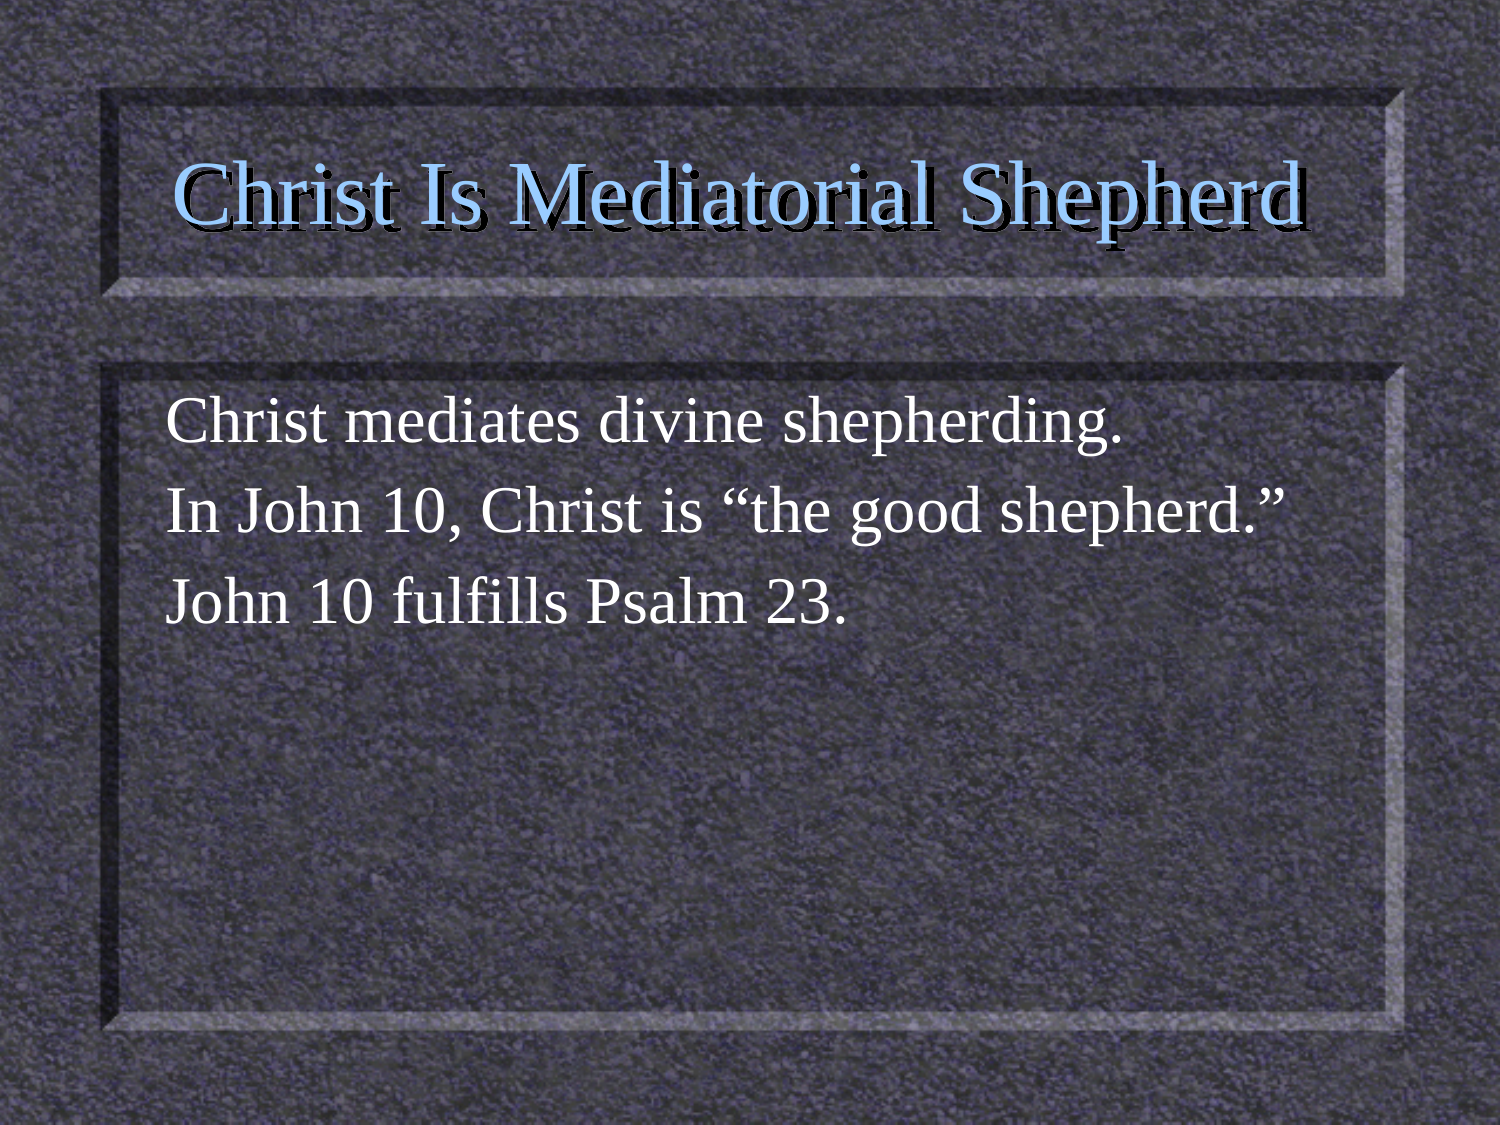

# Christ Is Mediatorial Shepherd
Christ mediates divine shepherding.
In John 10, Christ is “the good shepherd.”
John 10 fulfills Psalm 23.